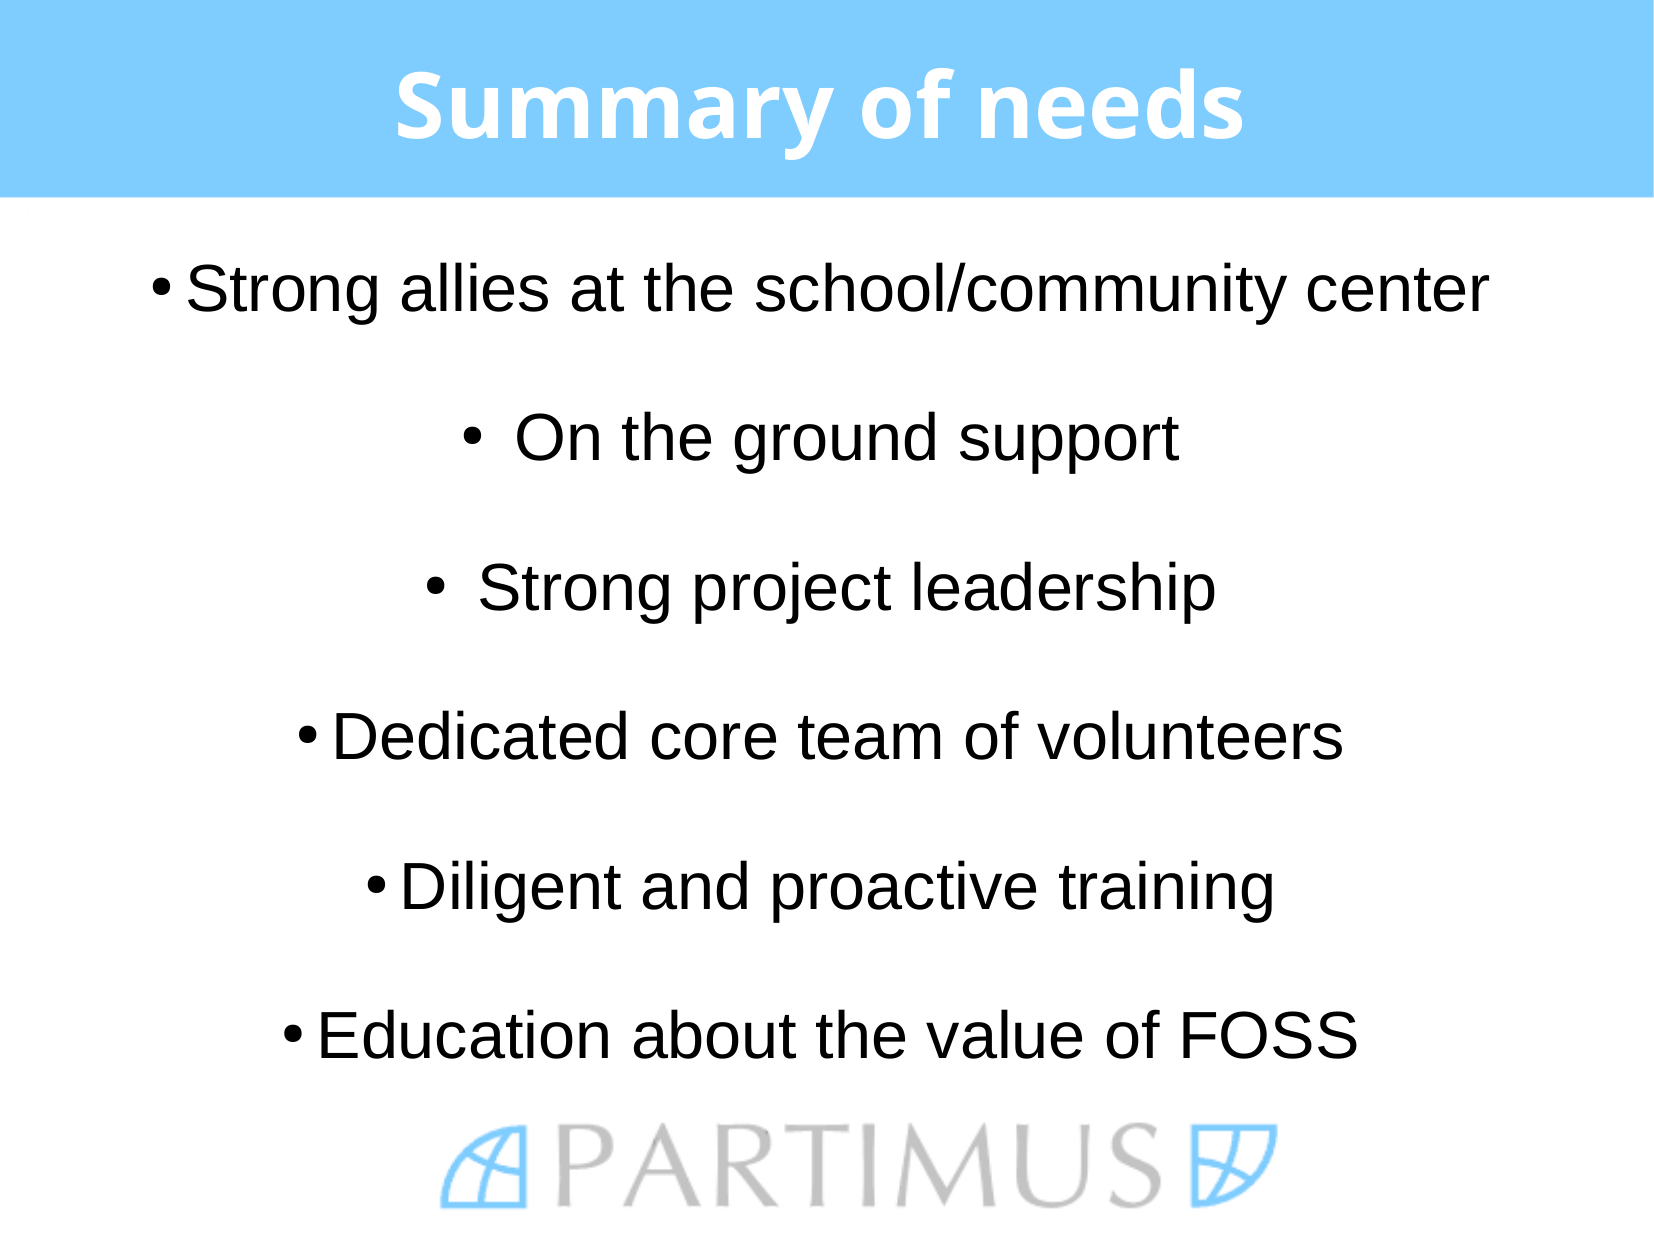

# Summary of needs
Strong allies at the school/community center
 On the ground support
 Strong project leadership
Dedicated core team of volunteers
Diligent and proactive training
Education about the value of FOSS